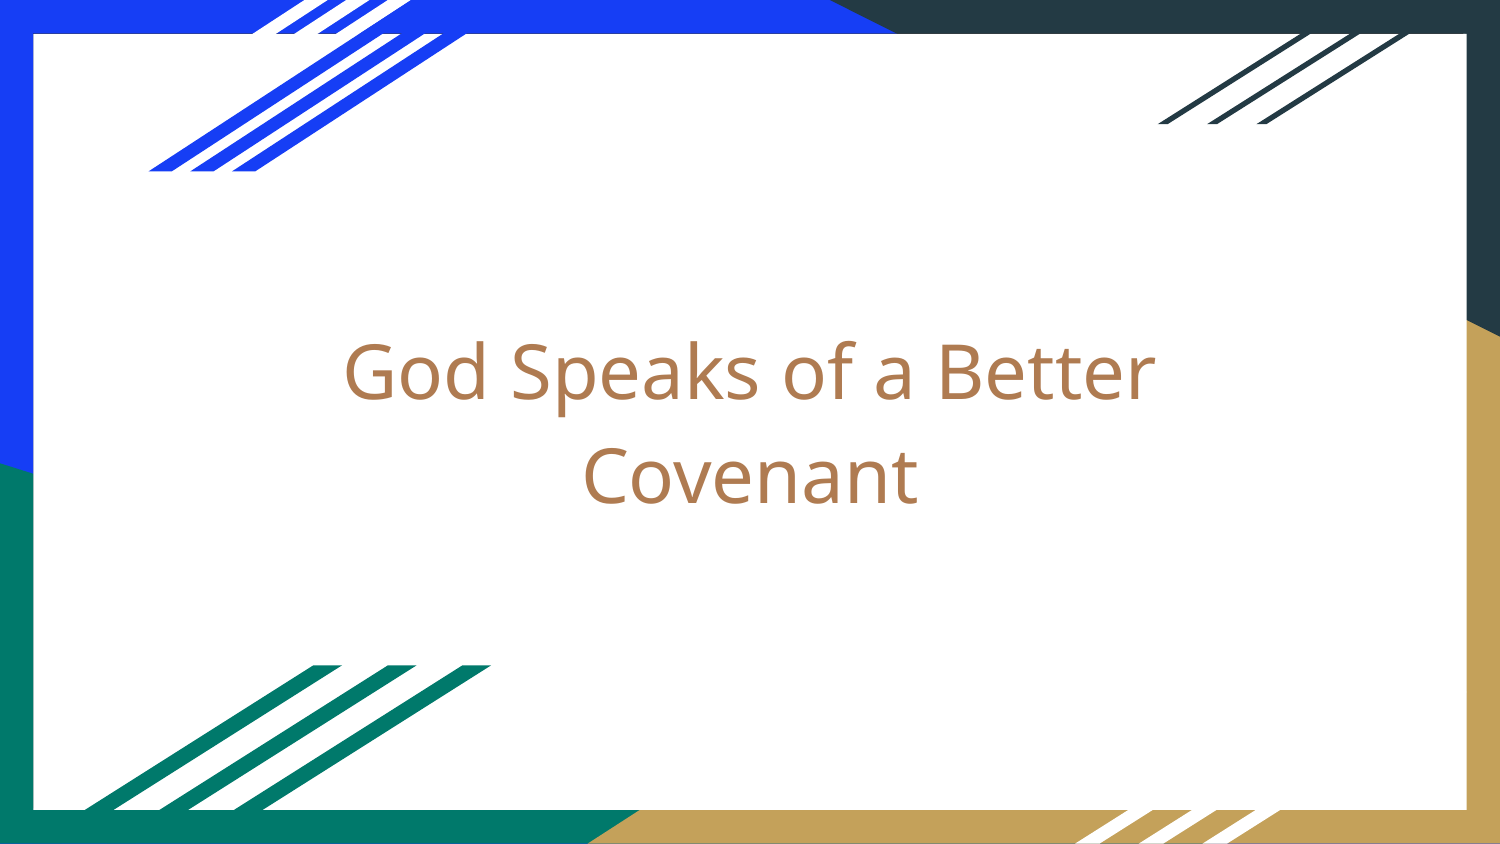

# God Speaks of a Better Covenant